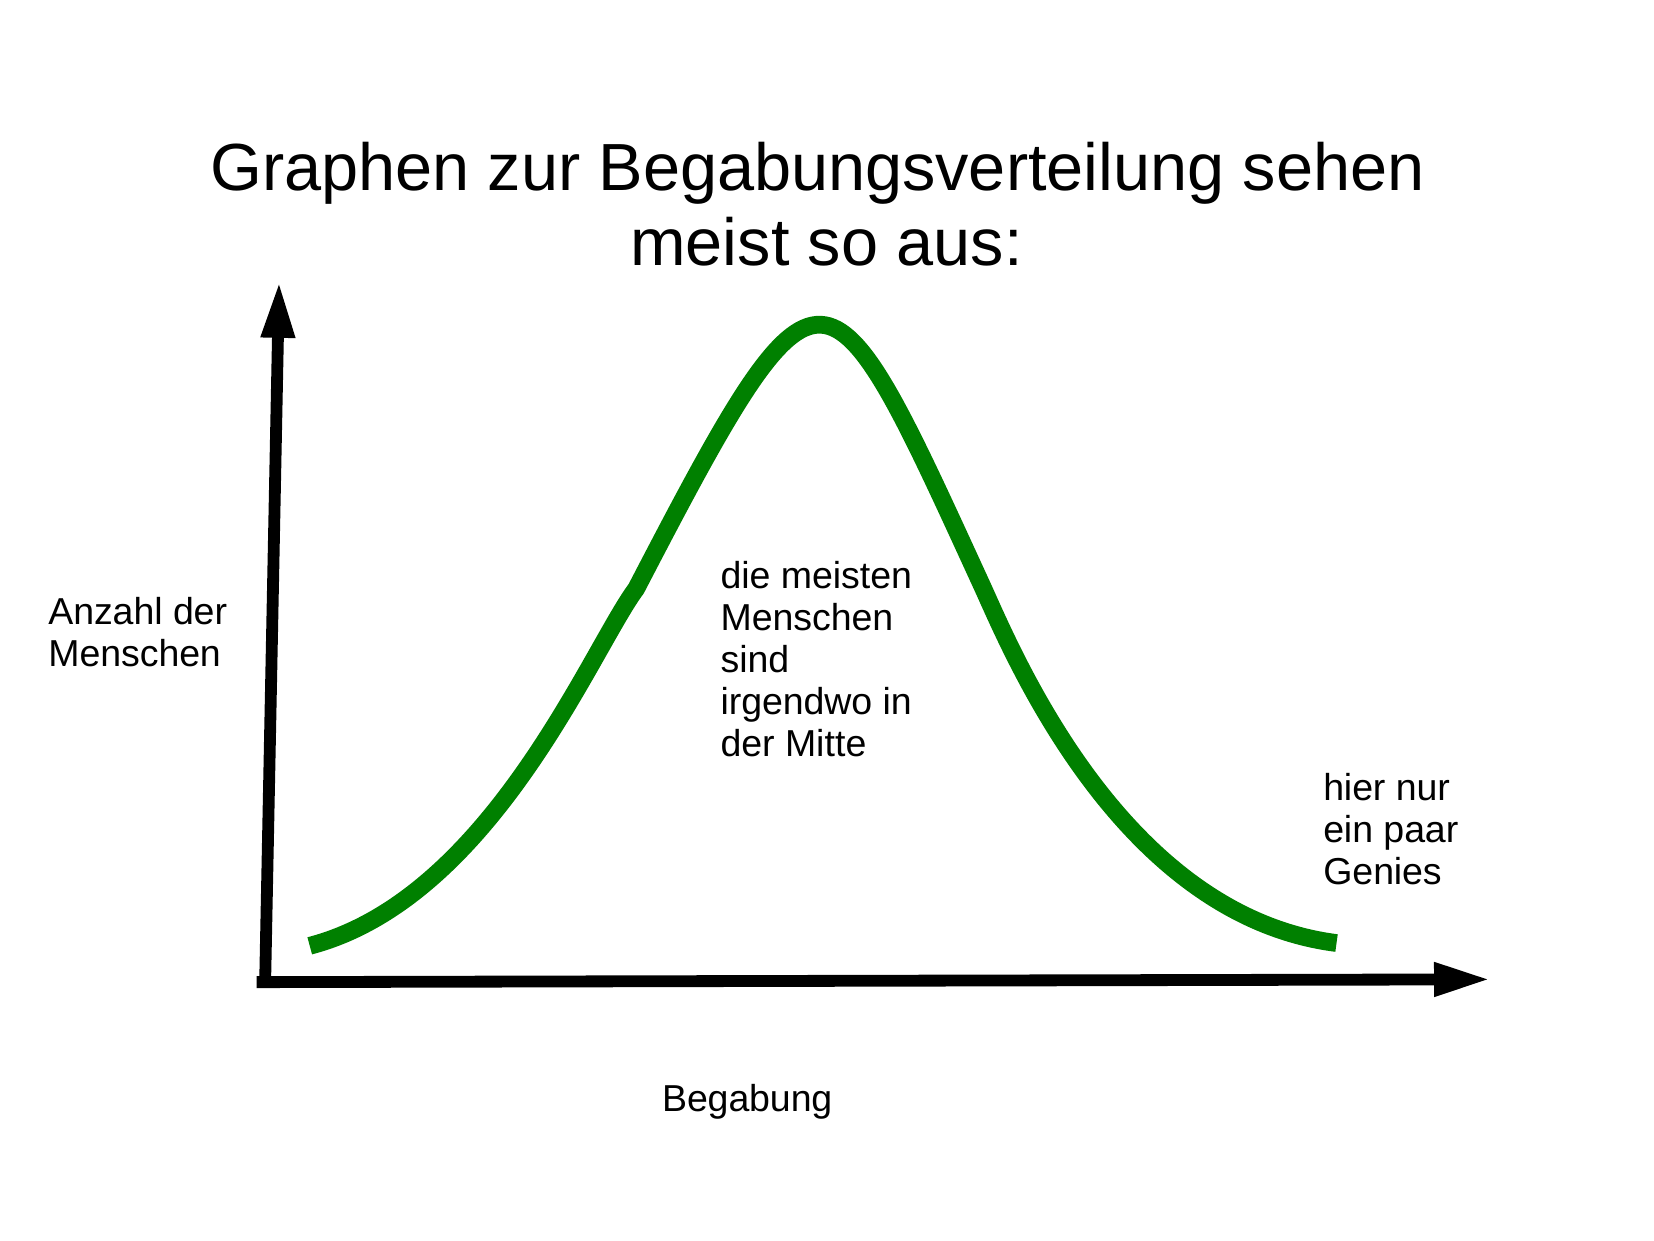

# Graphen zur Begabungsverteilung sehen
meist so aus:
die meisten Menschen sind irgendwo in der Mitte
Anzahl der
Menschen
hier nur ein paar Genies
Begabung